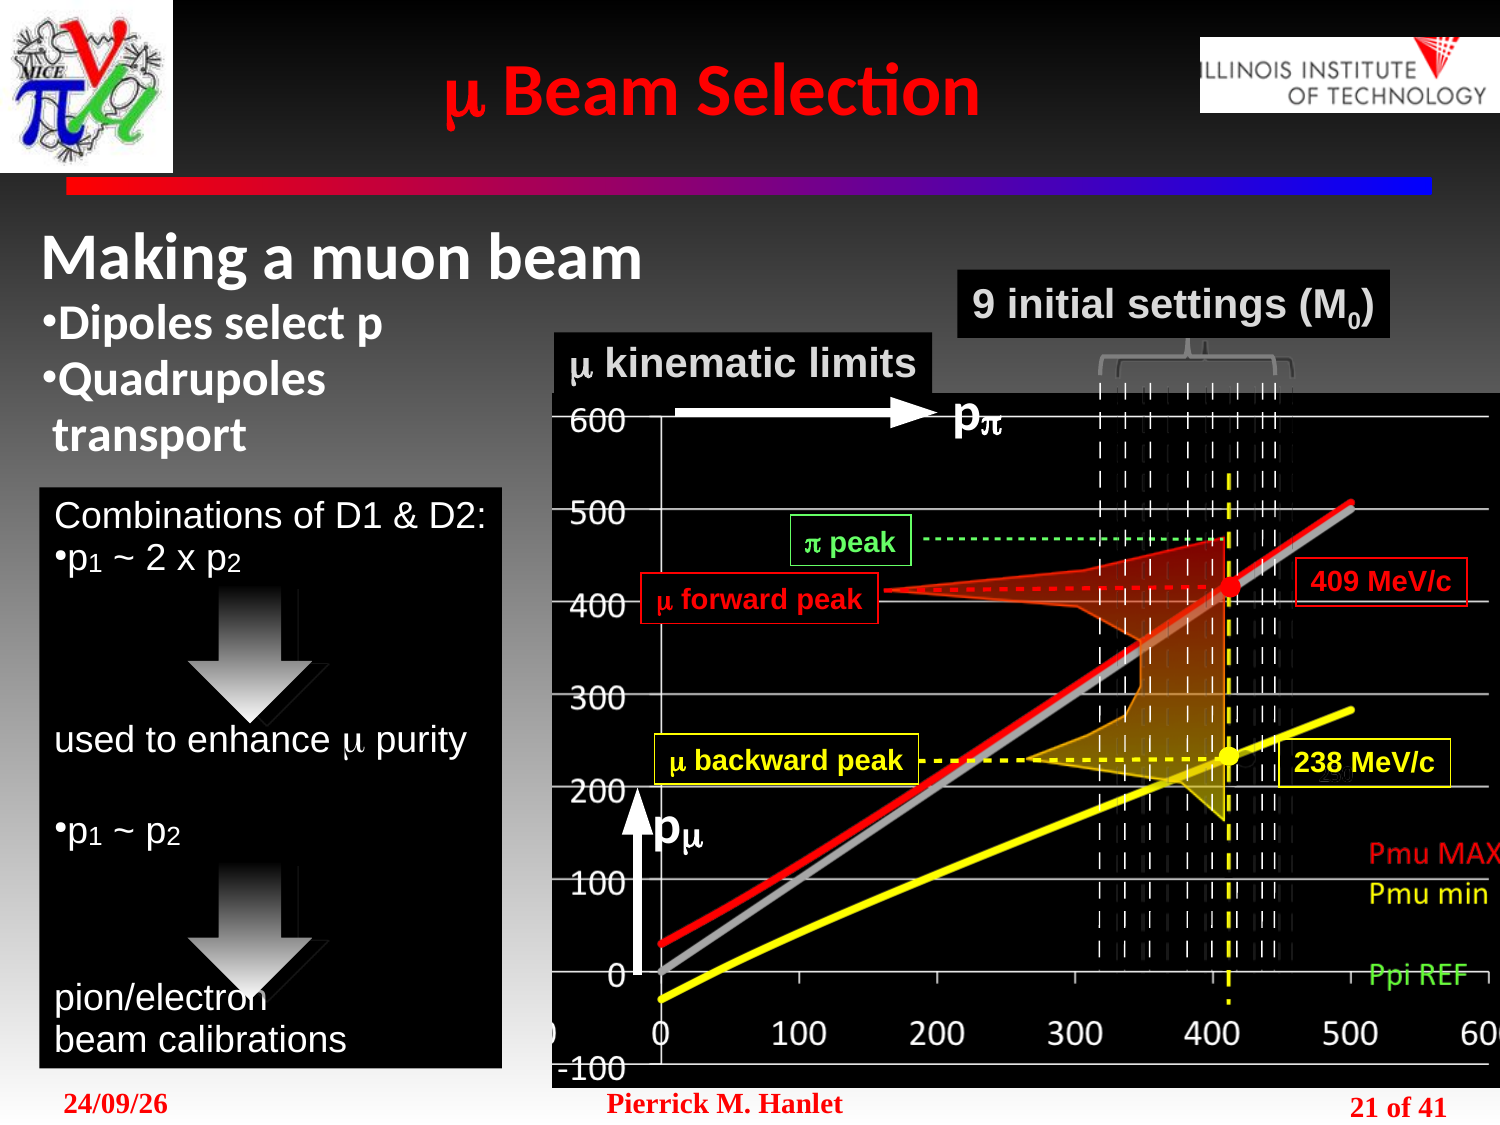

# m Beam Selection
Making a muon beam
Dipoles select p
Quadrupoles
 transport
9 initial settings (M0)
m kinematic limits
409 MeV/c
238 MeV/c
pp
Combinations of D1 & D2:
p1 ~ 2 x p2
used to enhance m purity
p1 ~ p2
pion/electron
beam calibrations
 peak
 forward peak
 backward peak
pm
21
Pierrick Hanlet